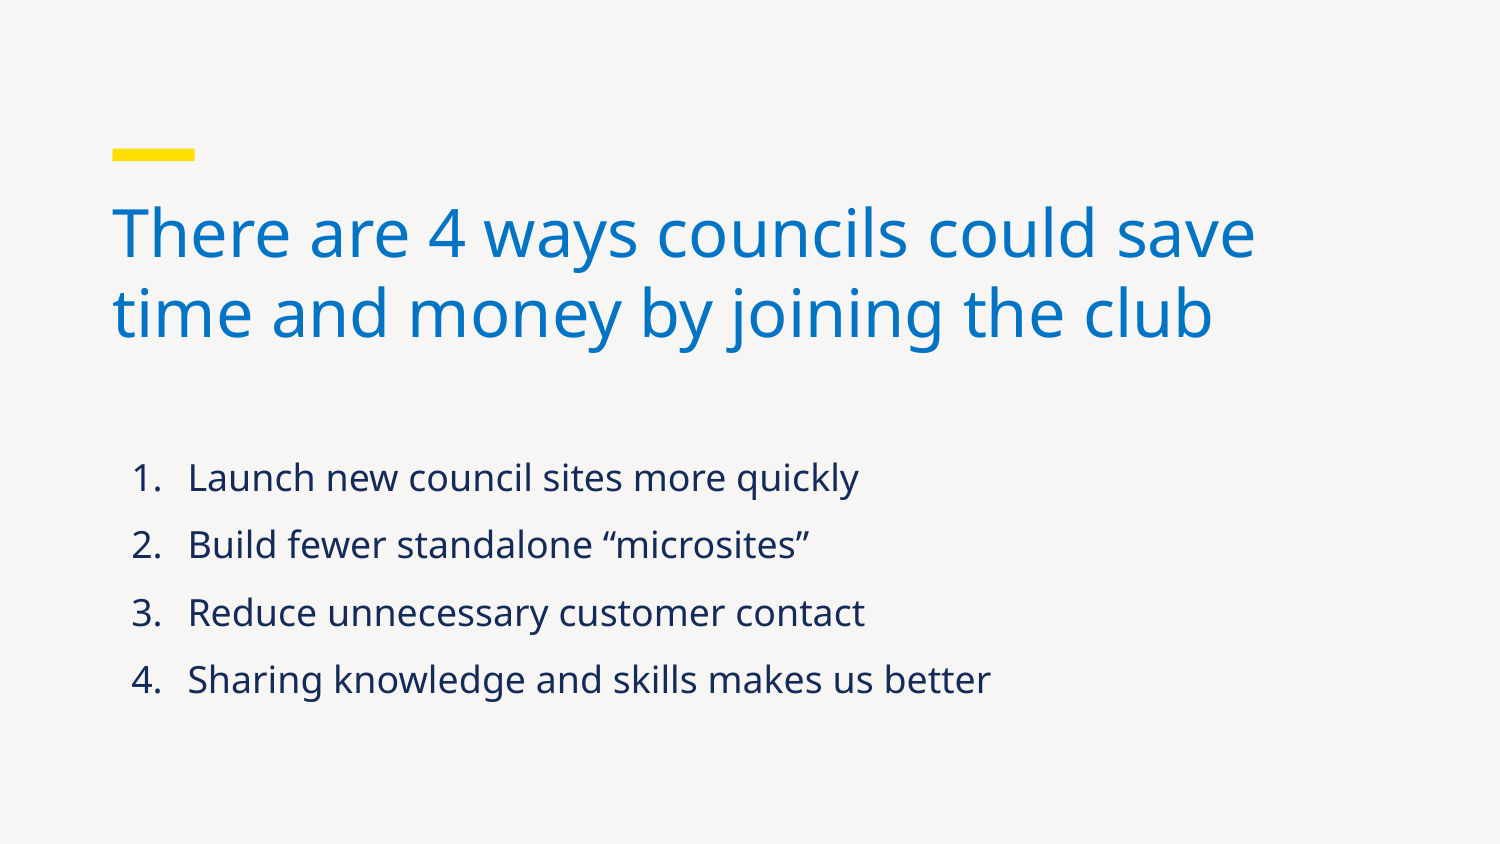

There are 4 ways councils could save
time and money by joining the club
Launch new council sites more quickly
Build fewer standalone “microsites”
Reduce unnecessary customer contact
Sharing knowledge and skills makes us better